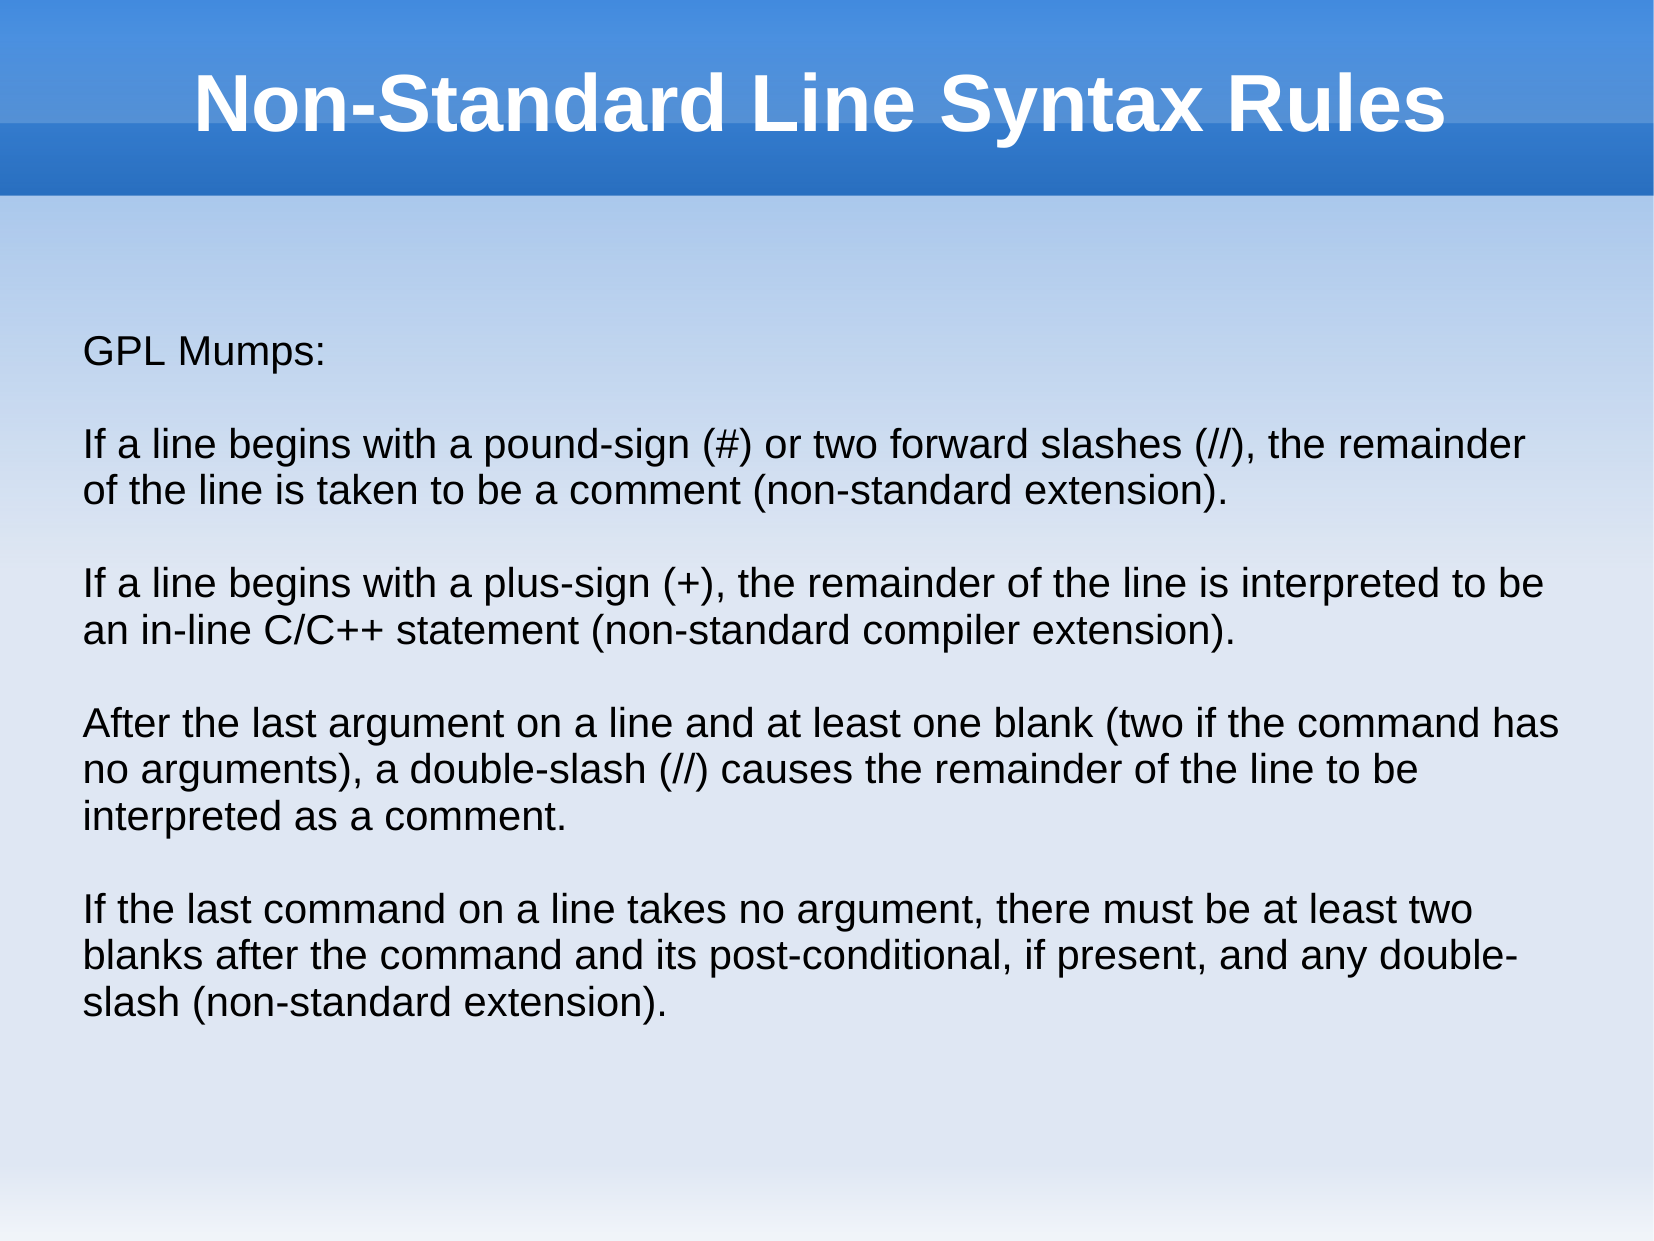

# Non-Standard Line Syntax Rules
GPL Mumps:
If a line begins with a pound-sign (#) or two forward slashes (//), the remainder of the line is taken to be a comment (non-standard extension).
If a line begins with a plus-sign (+), the remainder of the line is interpreted to be an in-line C/C++ statement (non-standard compiler extension).
After the last argument on a line and at least one blank (two if the command has no arguments), a double-slash (//) causes the remainder of the line to be interpreted as a comment.
If the last command on a line takes no argument, there must be at least two blanks after the command and its post-conditional, if present, and any double-slash (non-standard extension).